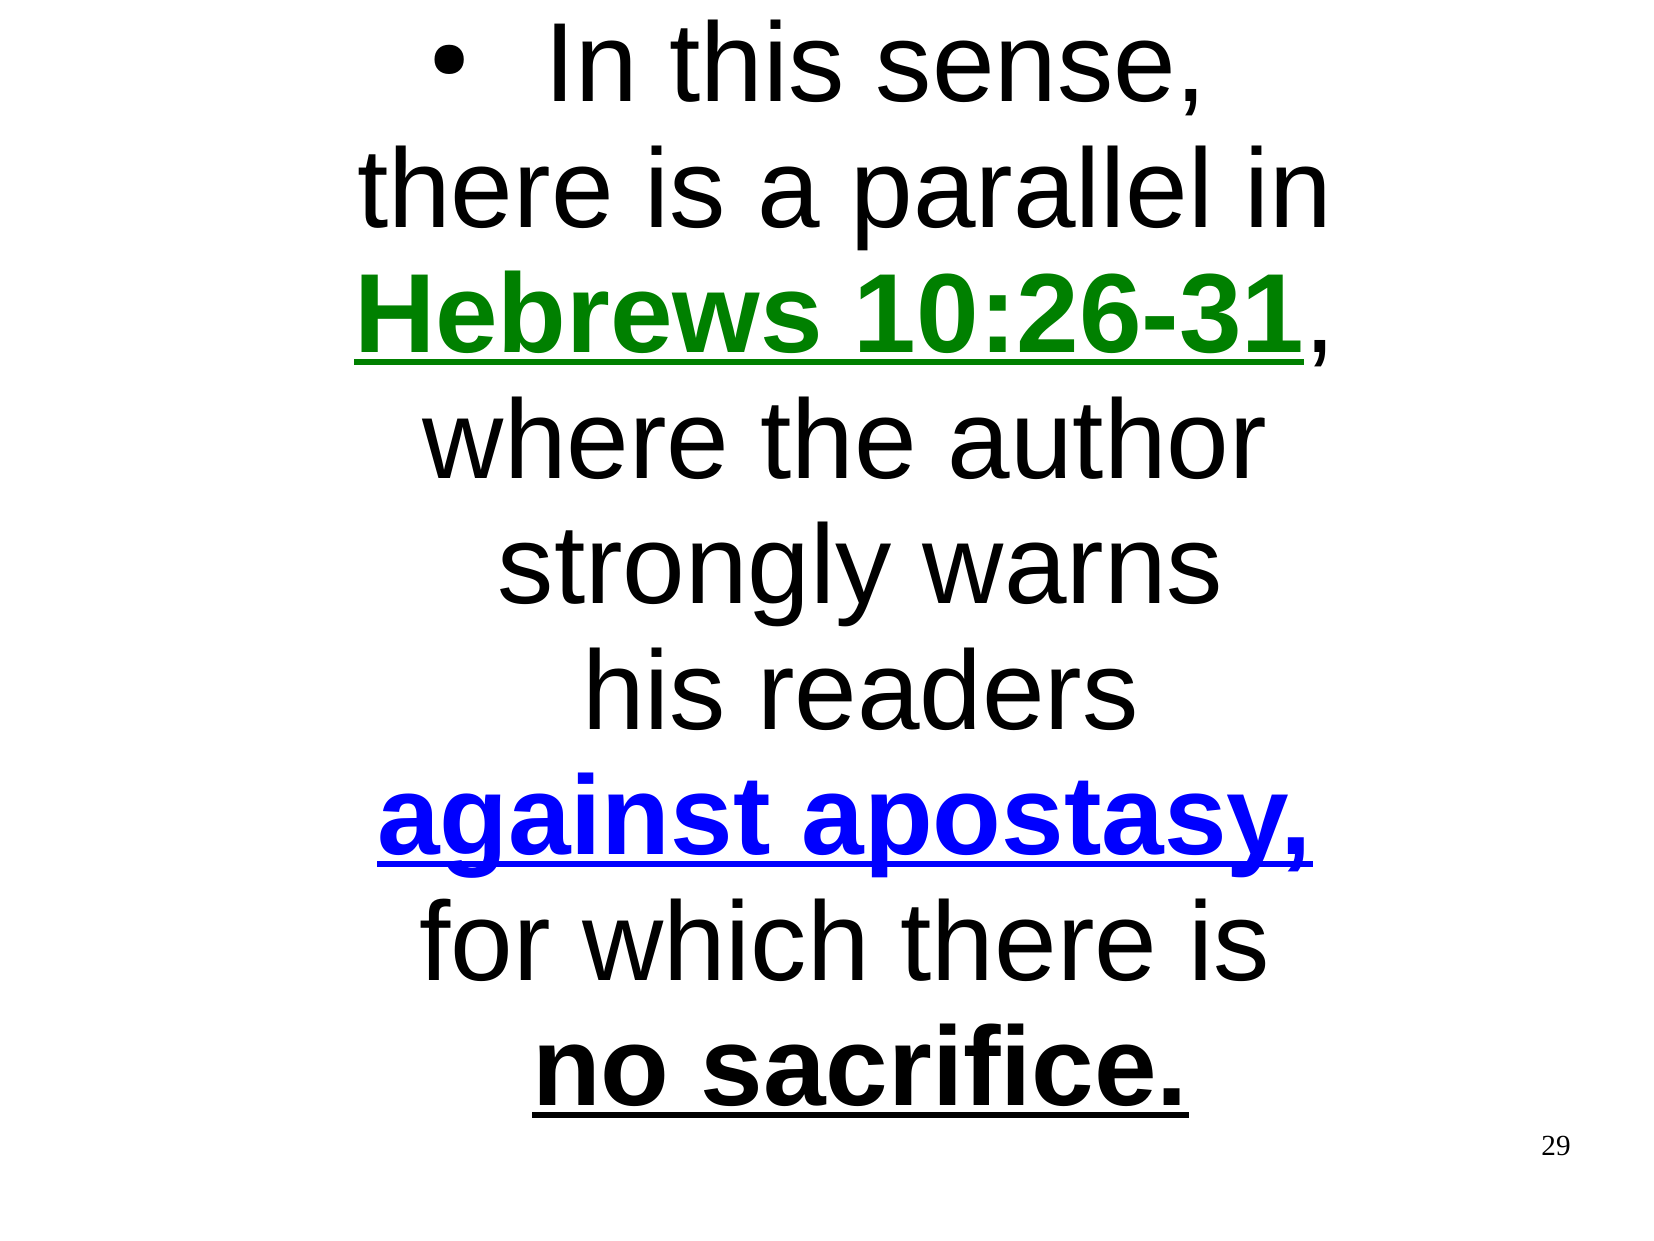

# In this sense, there is a parallel in  Hebrews 10:26-31, where the author strongly warns his readers against apostasy, for which there is no sacrifice.
29